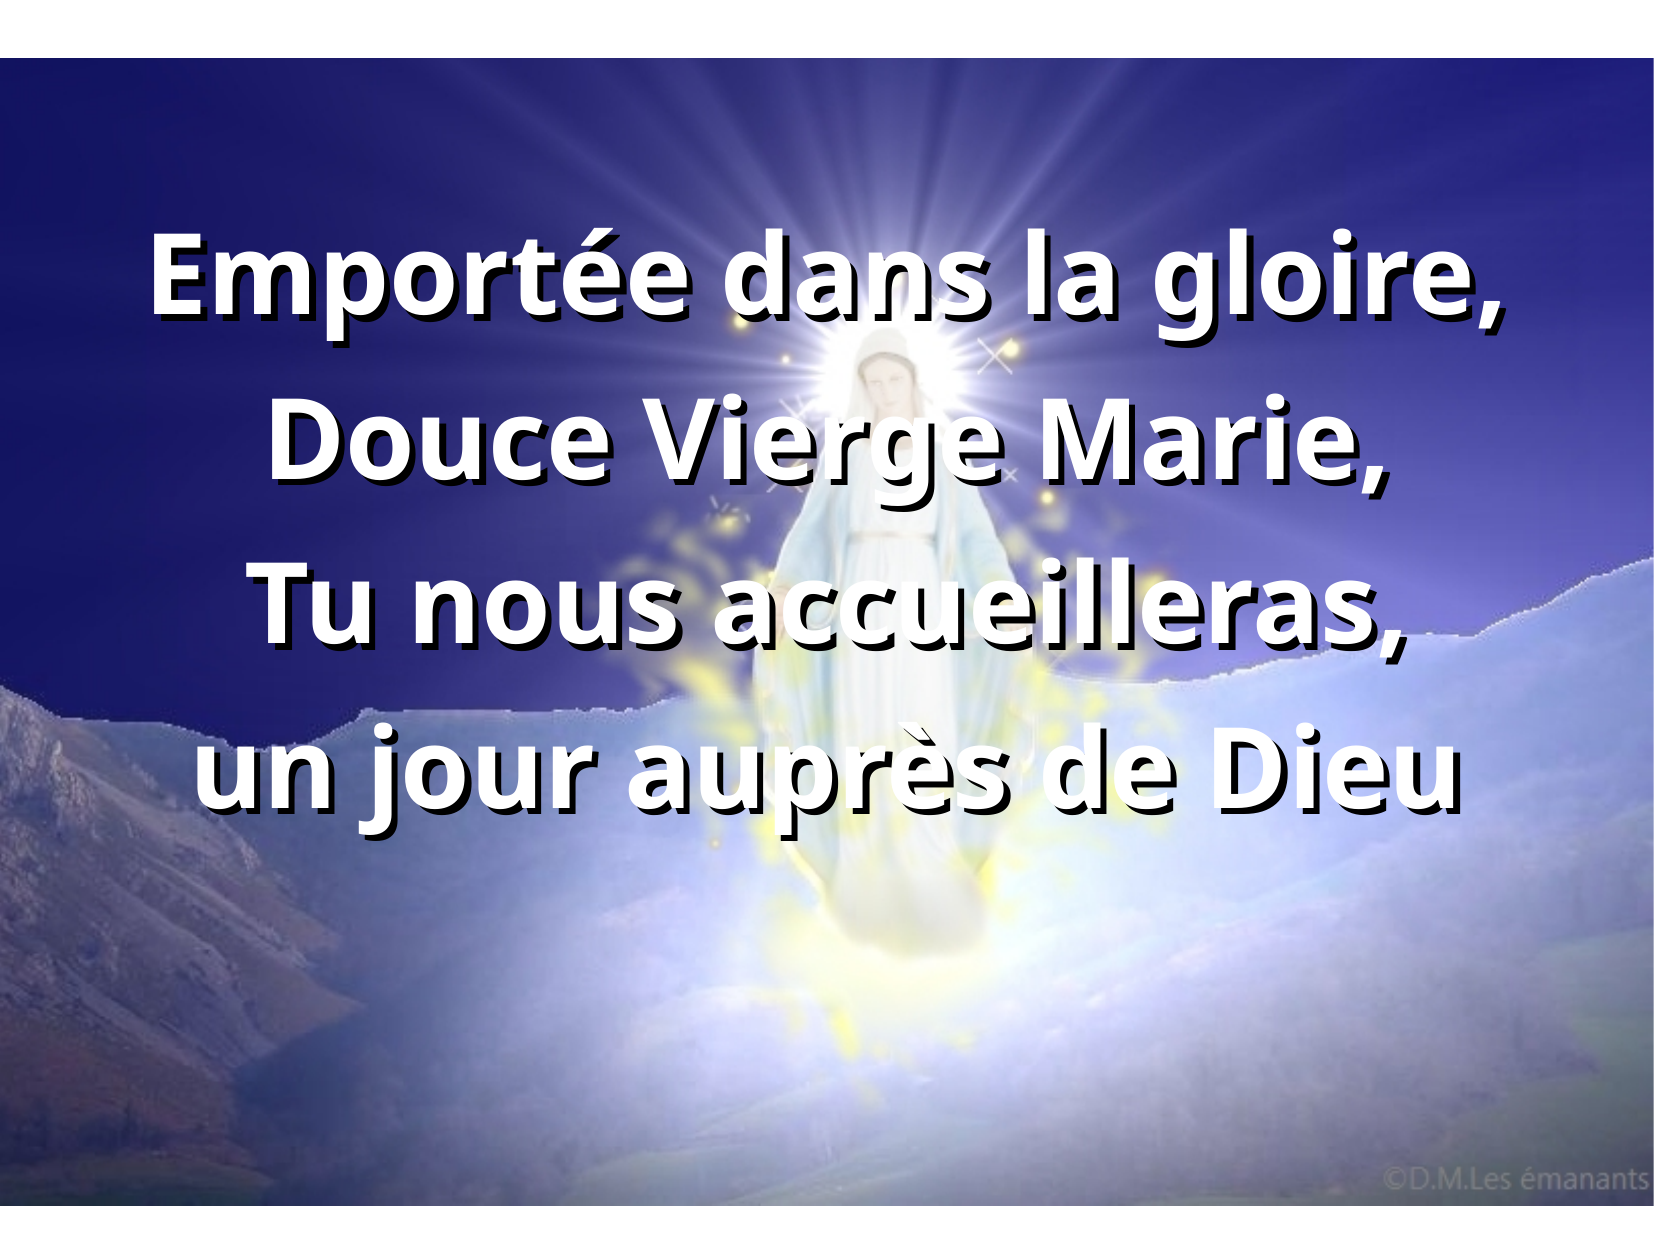

# Emportée dans la gloire,
Douce Vierge Marie,
Tu nous accueilleras,
un jour auprès de Dieu